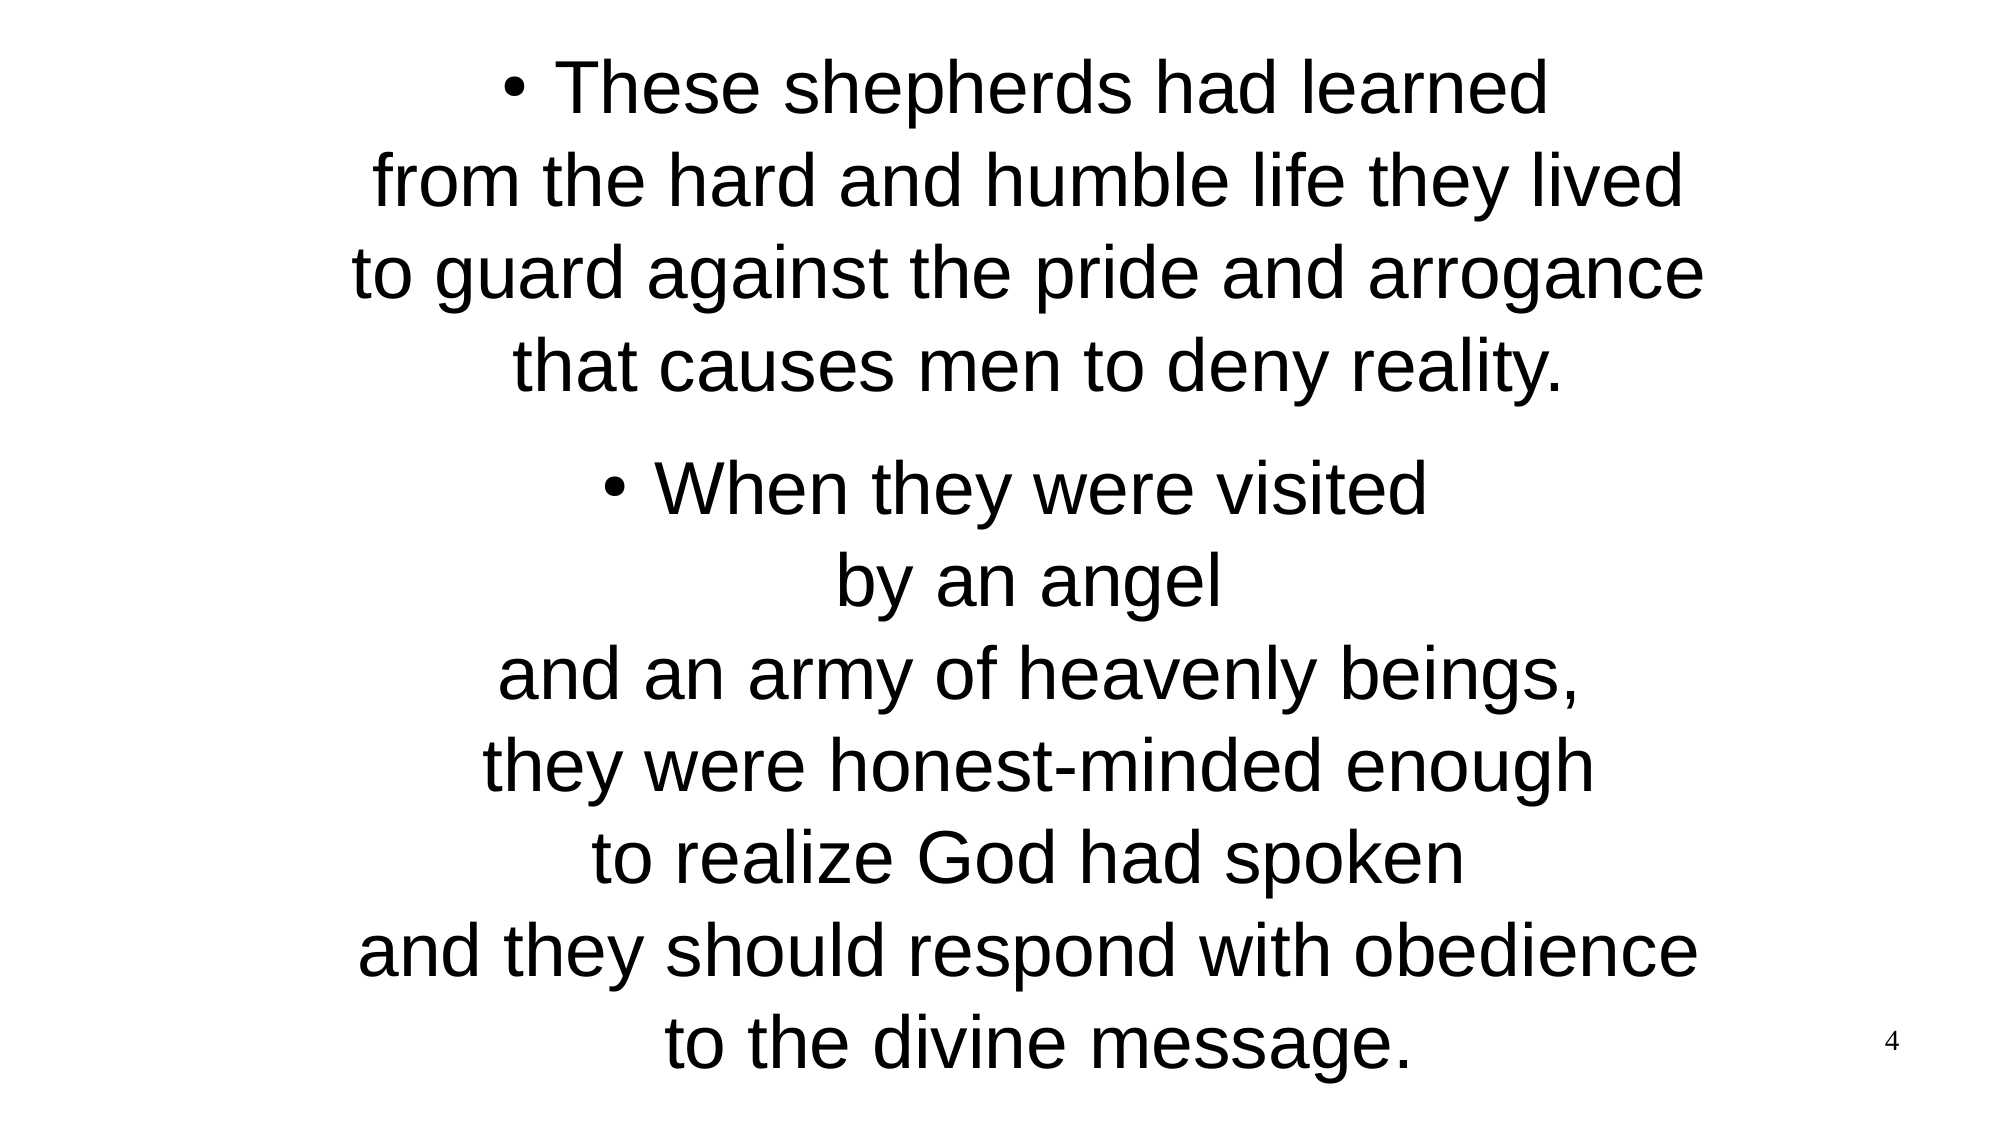

# These shepherds had learned from the hard and humble life they lived to guard against the pride and arrogance that causes men to deny reality.
When they were visited
by an angel
 and an army of heavenly beings,
 they were honest-minded enough
 to realize God had spoken
and they should respond with obedience
 to the divine message.
4